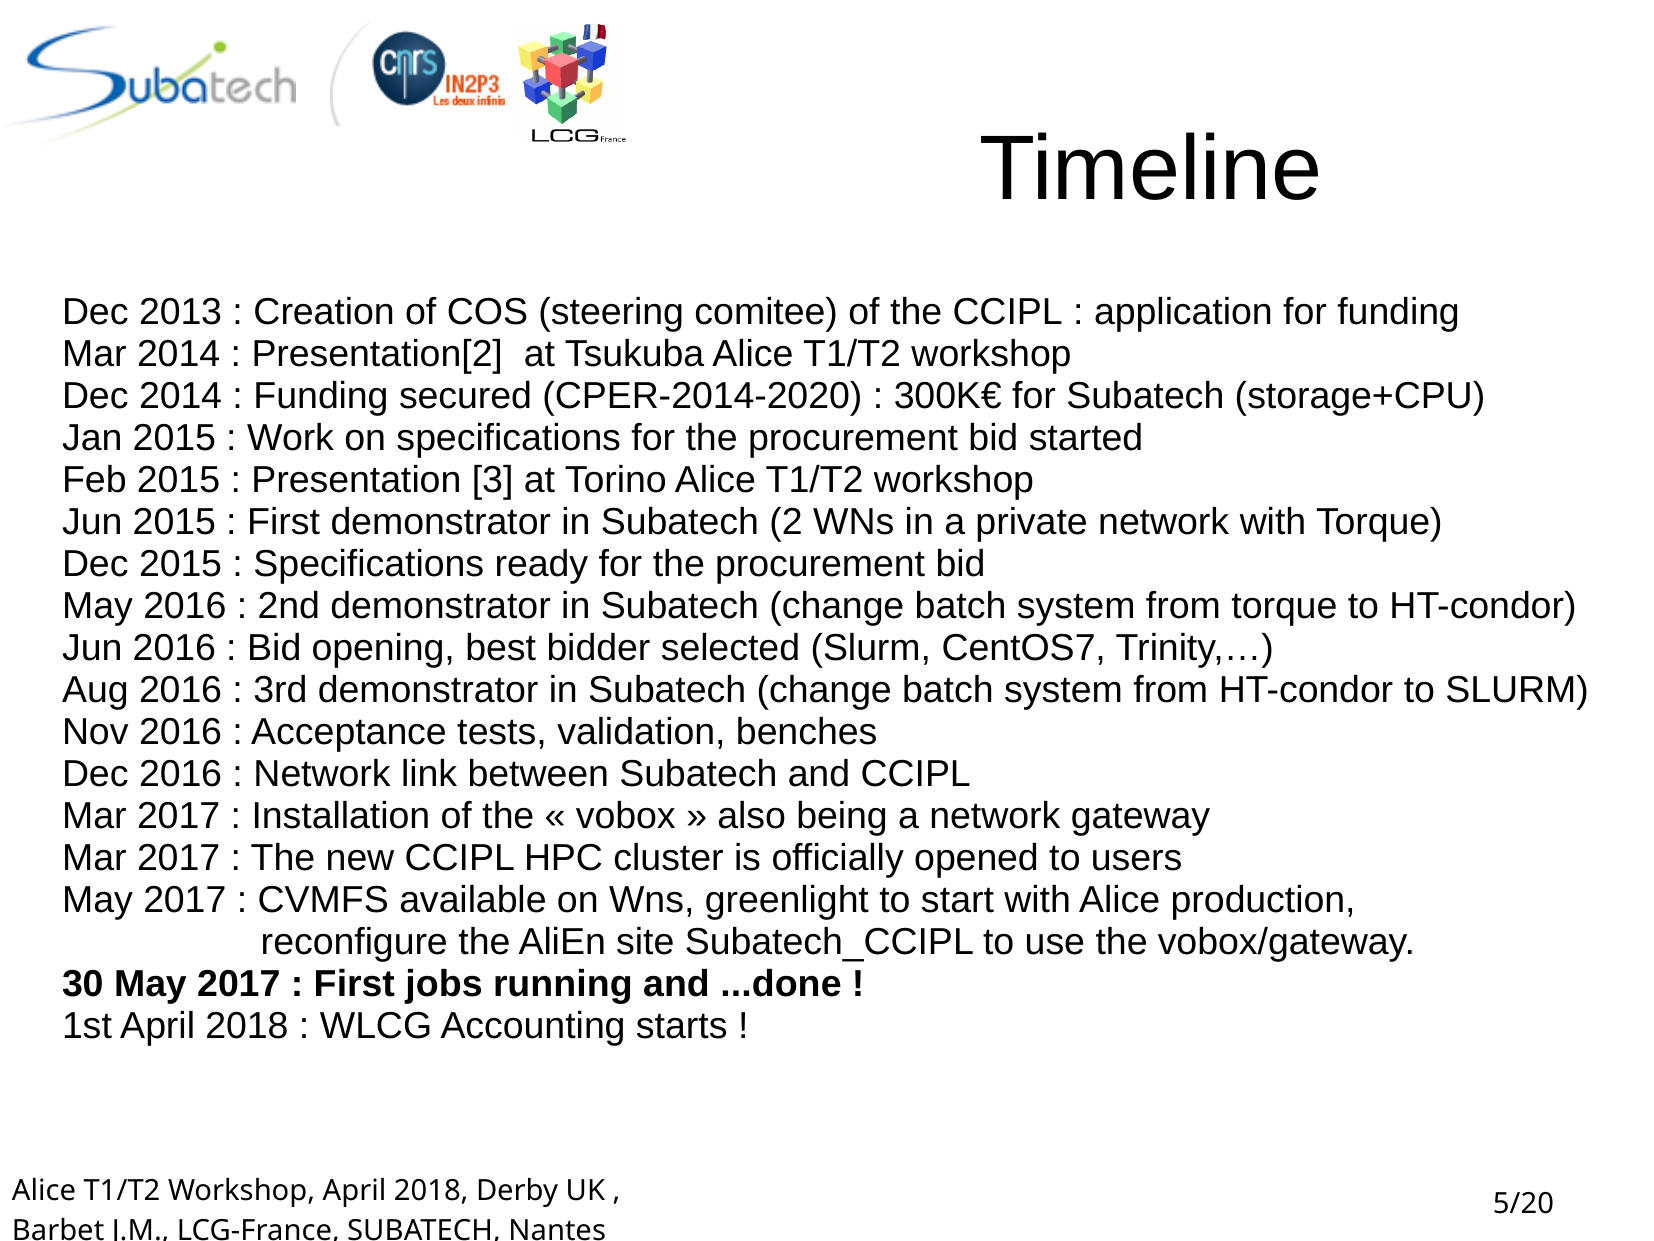

# Timeline
Dec 2013 : Creation of COS (steering comitee) of the CCIPL : application for funding
Mar 2014 : Presentation[2] at Tsukuba Alice T1/T2 workshop
Dec 2014 : Funding secured (CPER-2014-2020) : 300K€ for Subatech (storage+CPU)
Jan 2015 : Work on specifications for the procurement bid started
Feb 2015 : Presentation [3] at Torino Alice T1/T2 workshop
Jun 2015 : First demonstrator in Subatech (2 WNs in a private network with Torque)
Dec 2015 : Specifications ready for the procurement bid
May 2016 : 2nd demonstrator in Subatech (change batch system from torque to HT-condor)
Jun 2016 : Bid opening, best bidder selected (Slurm, CentOS7, Trinity,…)
Aug 2016 : 3rd demonstrator in Subatech (change batch system from HT-condor to SLURM)
Nov 2016 : Acceptance tests, validation, benches
Dec 2016 : Network link between Subatech and CCIPL
Mar 2017 : Installation of the « vobox » also being a network gateway
Mar 2017 : The new CCIPL HPC cluster is officially opened to users
May 2017 : CVMFS available on Wns, greenlight to start with Alice production,
 reconfigure the AliEn site Subatech_CCIPL to use the vobox/gateway.
30 May 2017 : First jobs running and ...done !
1st April 2018 : WLCG Accounting starts !
5